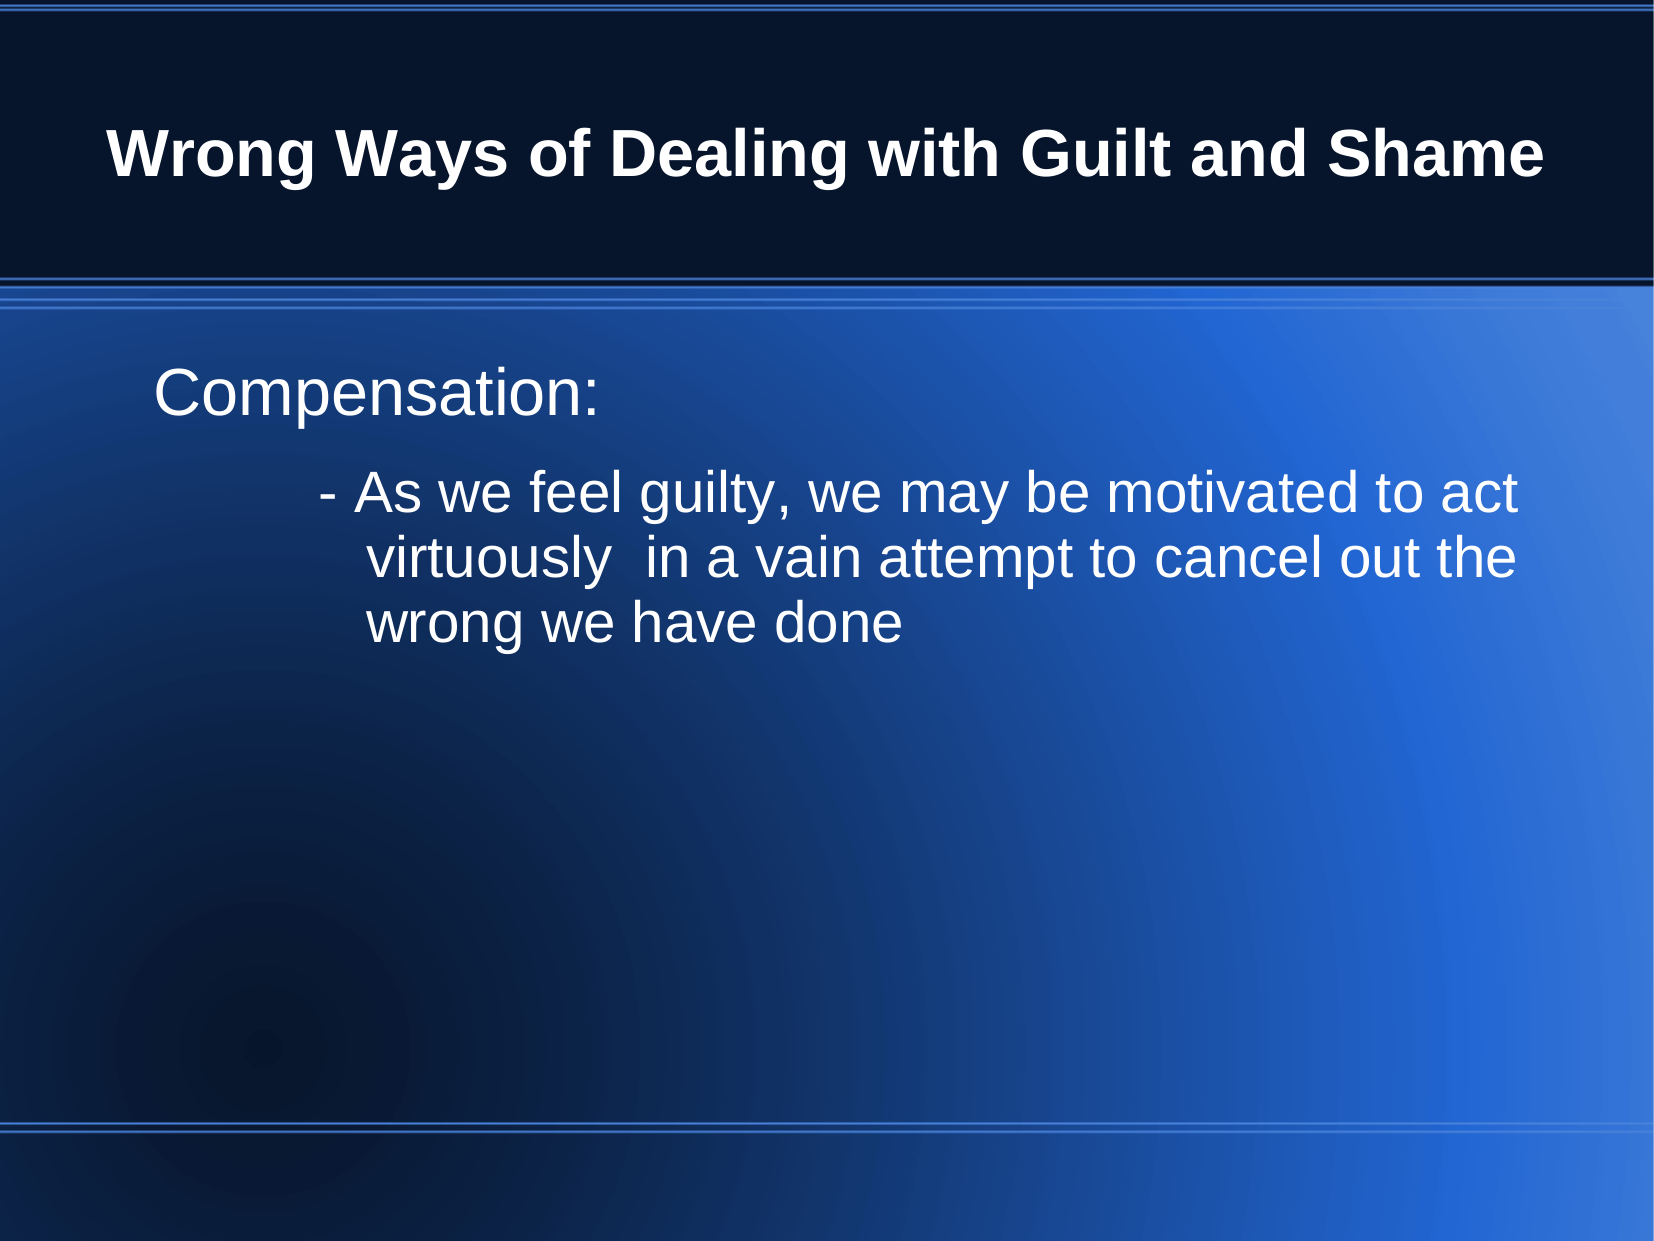

# Wrong Ways of Dealing with Guilt and Shame
Compensation:
- As we feel guilty, we may be motivated to act virtuously in a vain attempt to cancel out the wrong we have done